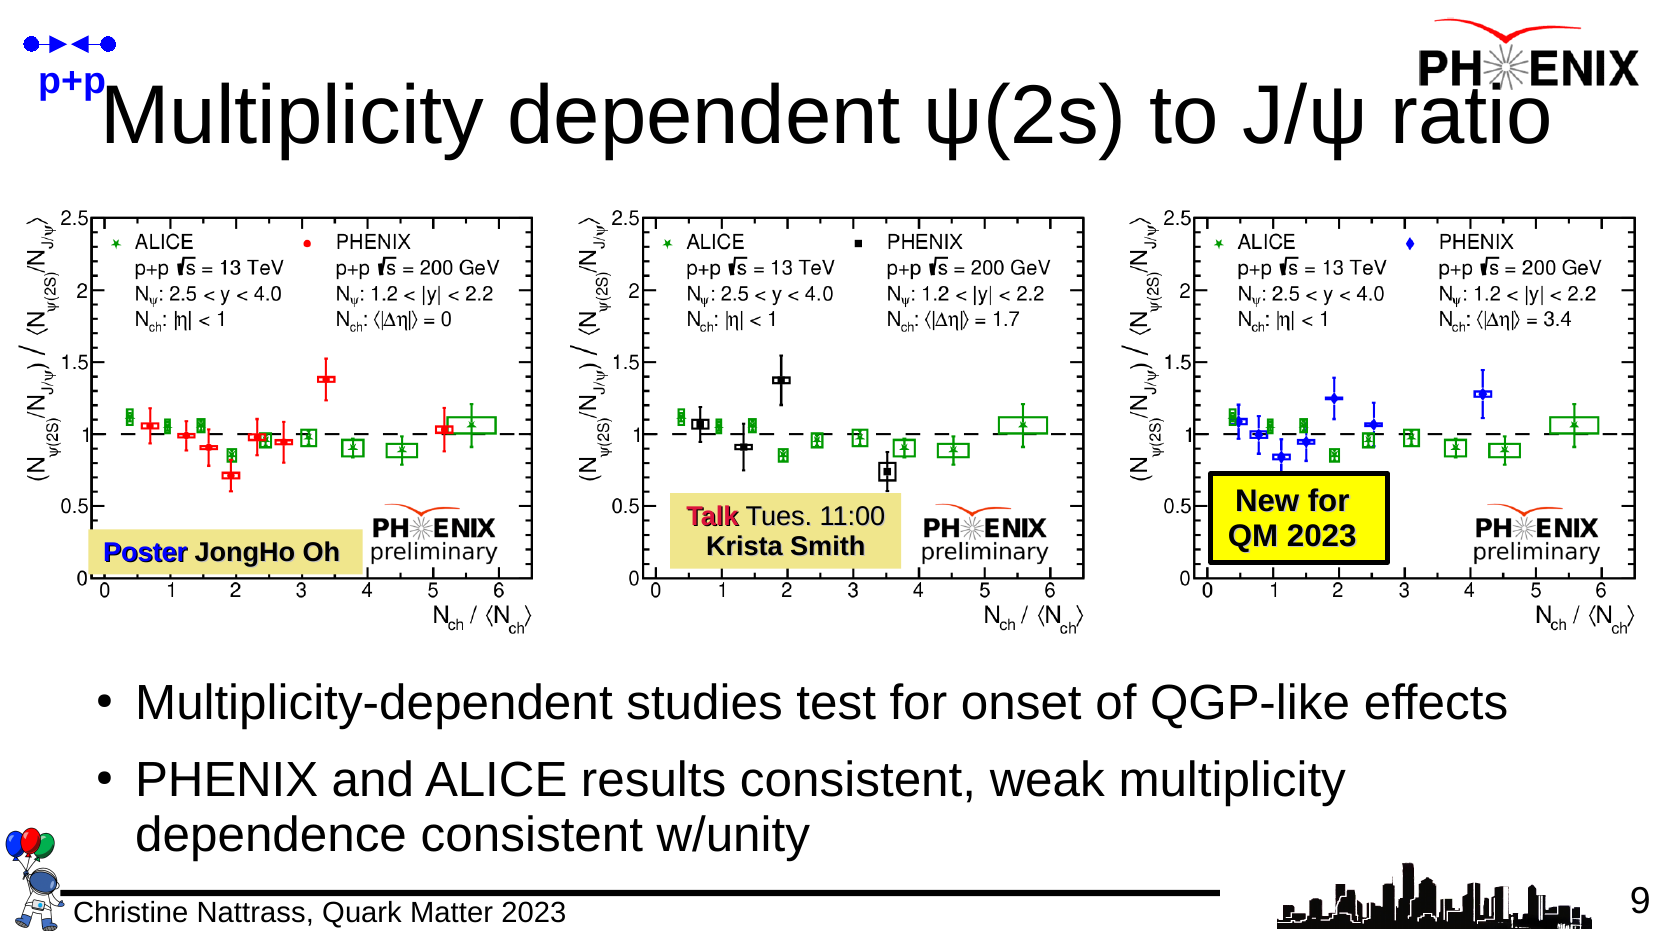

p+p
# Multiplicity dependent ψ(2s) to J/ψ ratio
New for QM 2023
Talk Tues. 11:00 Krista Smith
Poster JongHo Oh
Multiplicity-dependent studies test for onset of QGP-like effects
PHENIX and ALICE results consistent, weak multiplicity dependence consistent w/unity